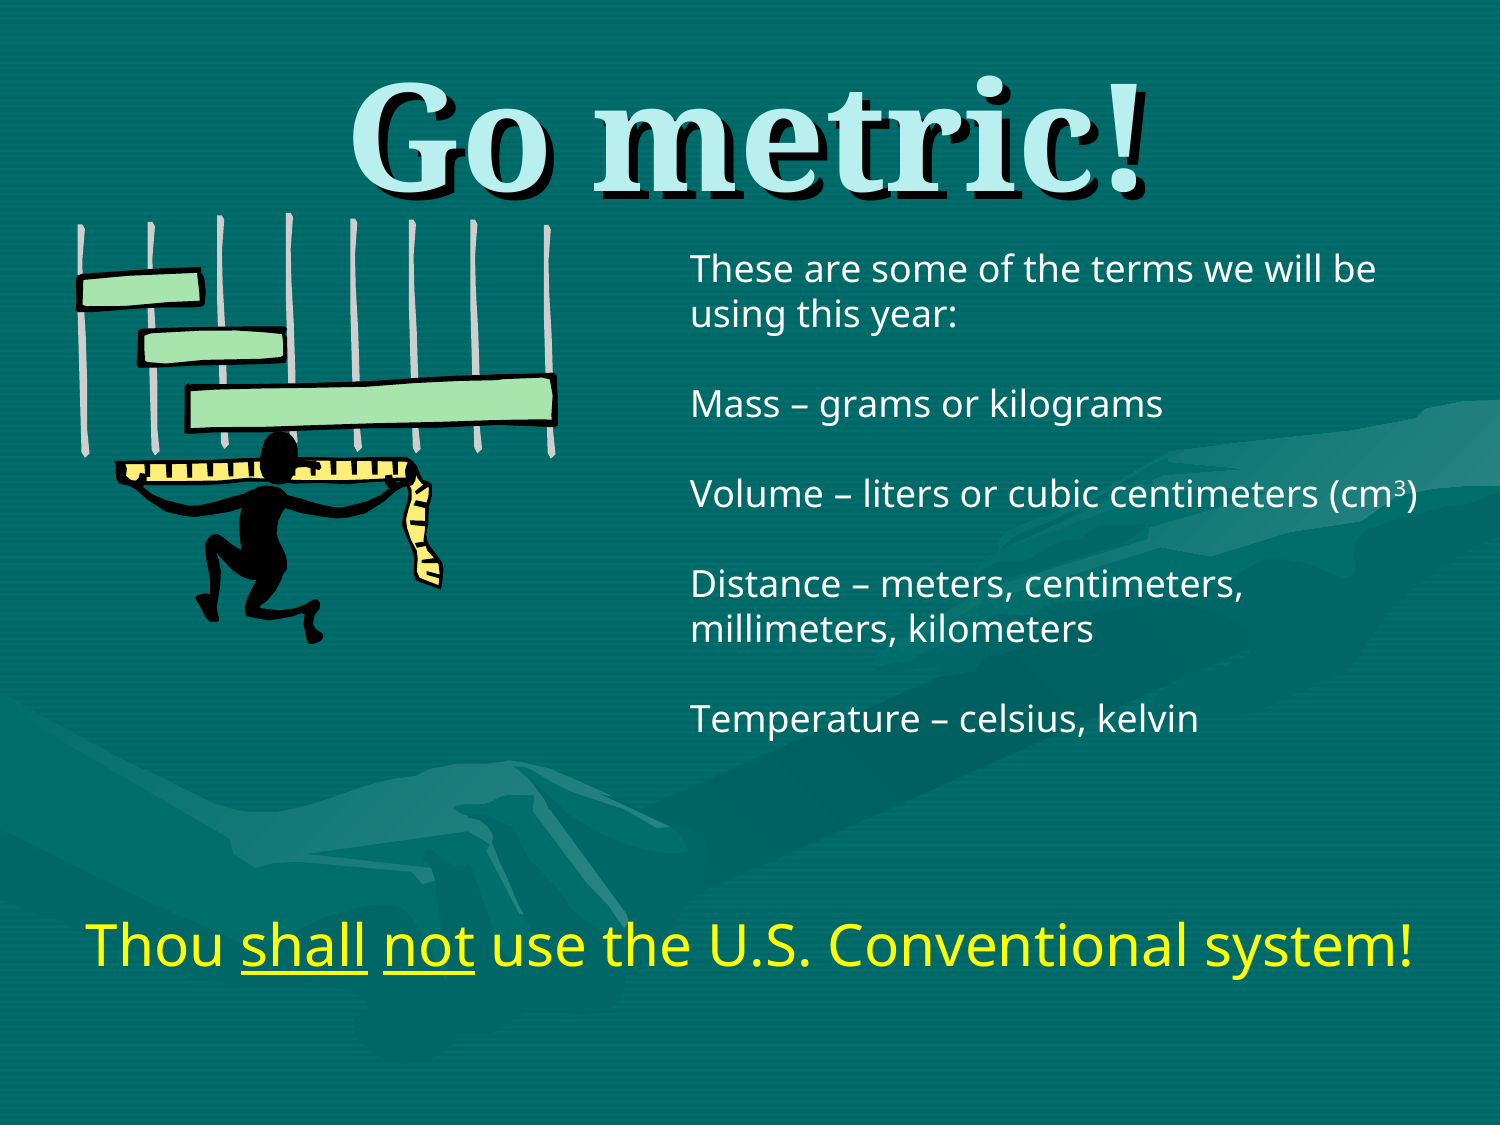

# Go metric!
These are some of the terms we will be using this year:
Mass – grams or kilograms
Volume – liters or cubic centimeters (cm3)
Distance – meters, centimeters, millimeters, kilometers
Temperature – celsius, kelvin
Thou shall not use the U.S. Conventional system!